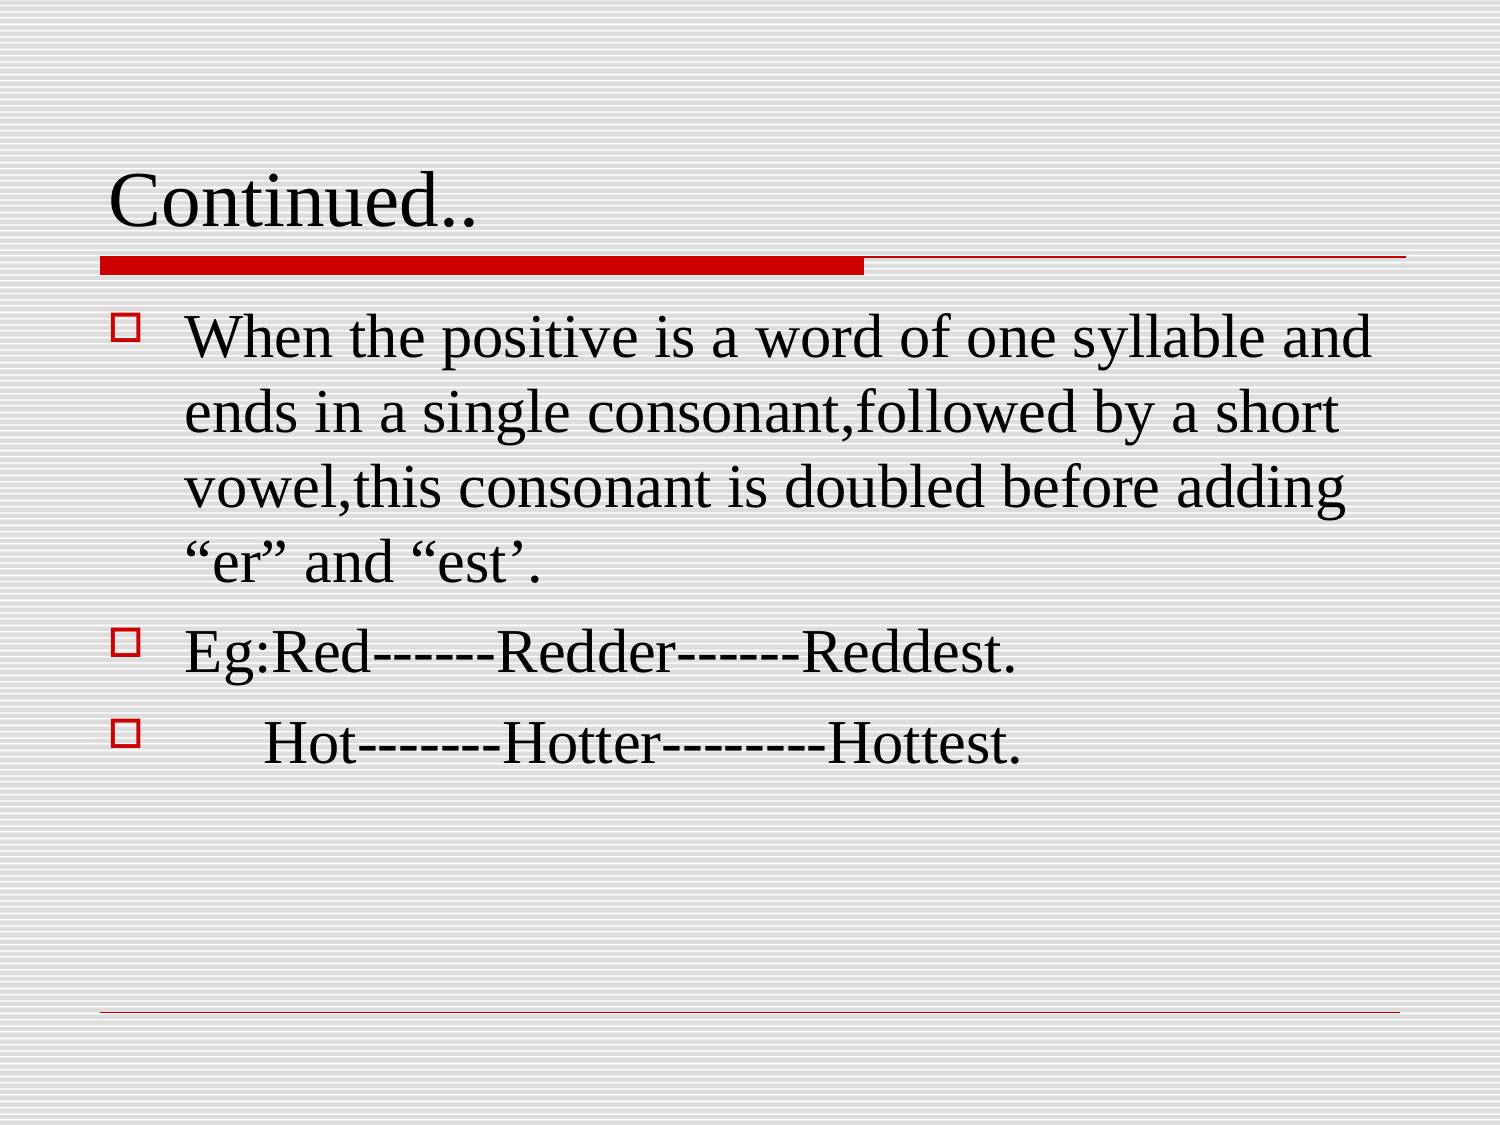

# Continued..
When the positive is a word of one syllable and ends in a single consonant,followed by a short vowel,this consonant is doubled before adding “er” and “est’.
Eg:Red------Redder------Reddest.
 Hot-------Hotter--------Hottest.